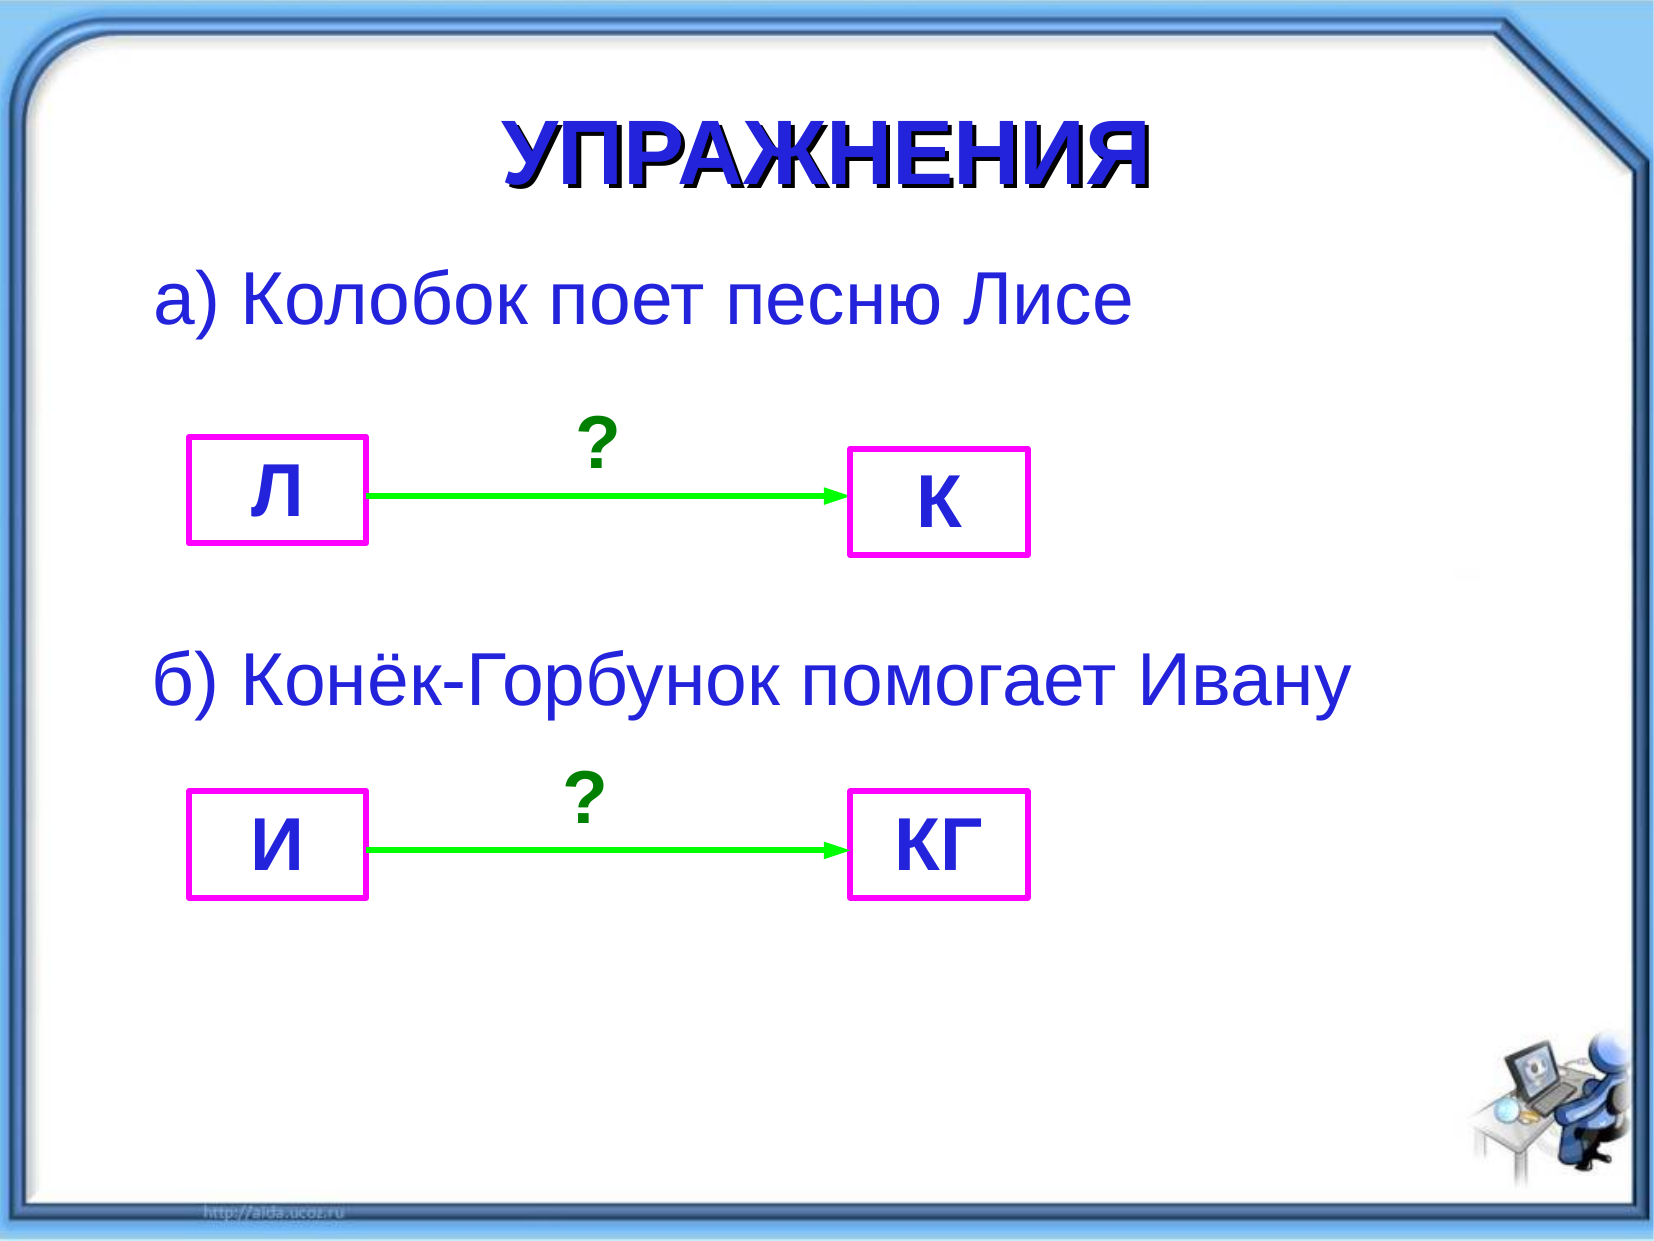

# УПРАЖНЕНИЯ
а) Колобок поет песню Лисе
?
Л
К
б) Конёк-Горбунок помогает Ивану
?
И
КГ